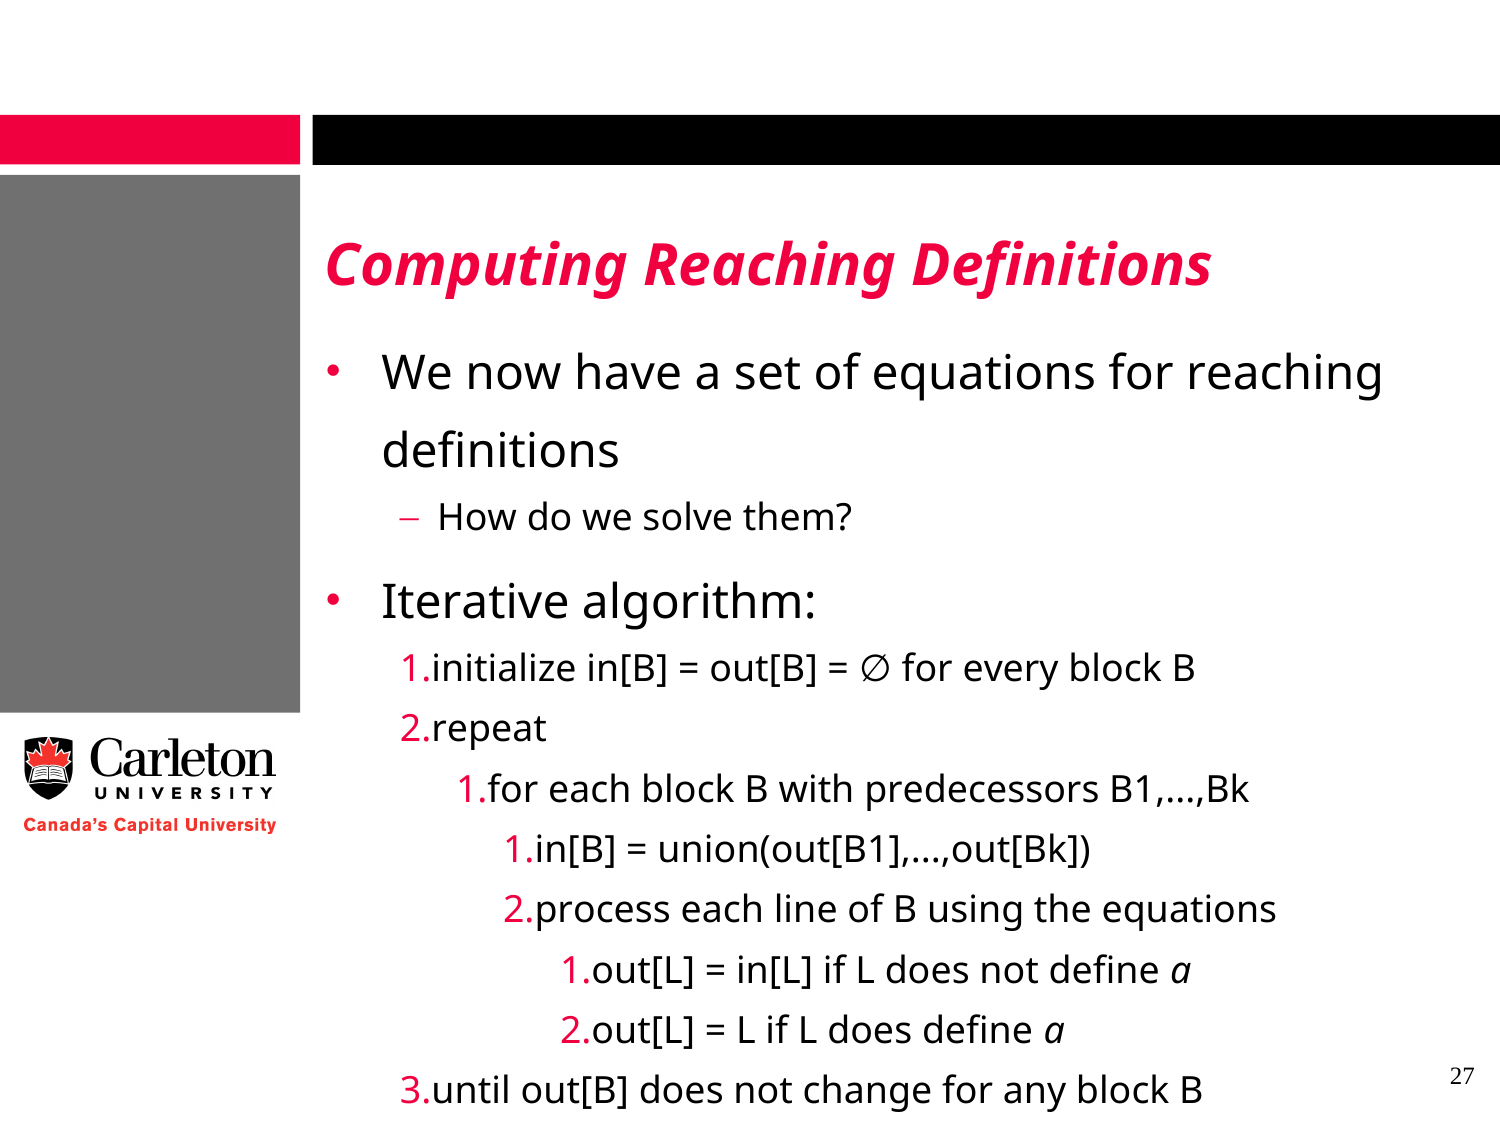

# Computing Reaching Definitions
We now have a set of equations for reaching definitions
How do we solve them?
Iterative algorithm:
initialize in[B] = out[B] = ∅ for every block B
repeat
for each block B with predecessors B1,...,Bk
in[B] = union(out[B1],...,out[Bk])
process each line of B using the equations
out[L] = in[L] if L does not define a
out[L] = L if L does define a
until out[B] does not change for any block B
27